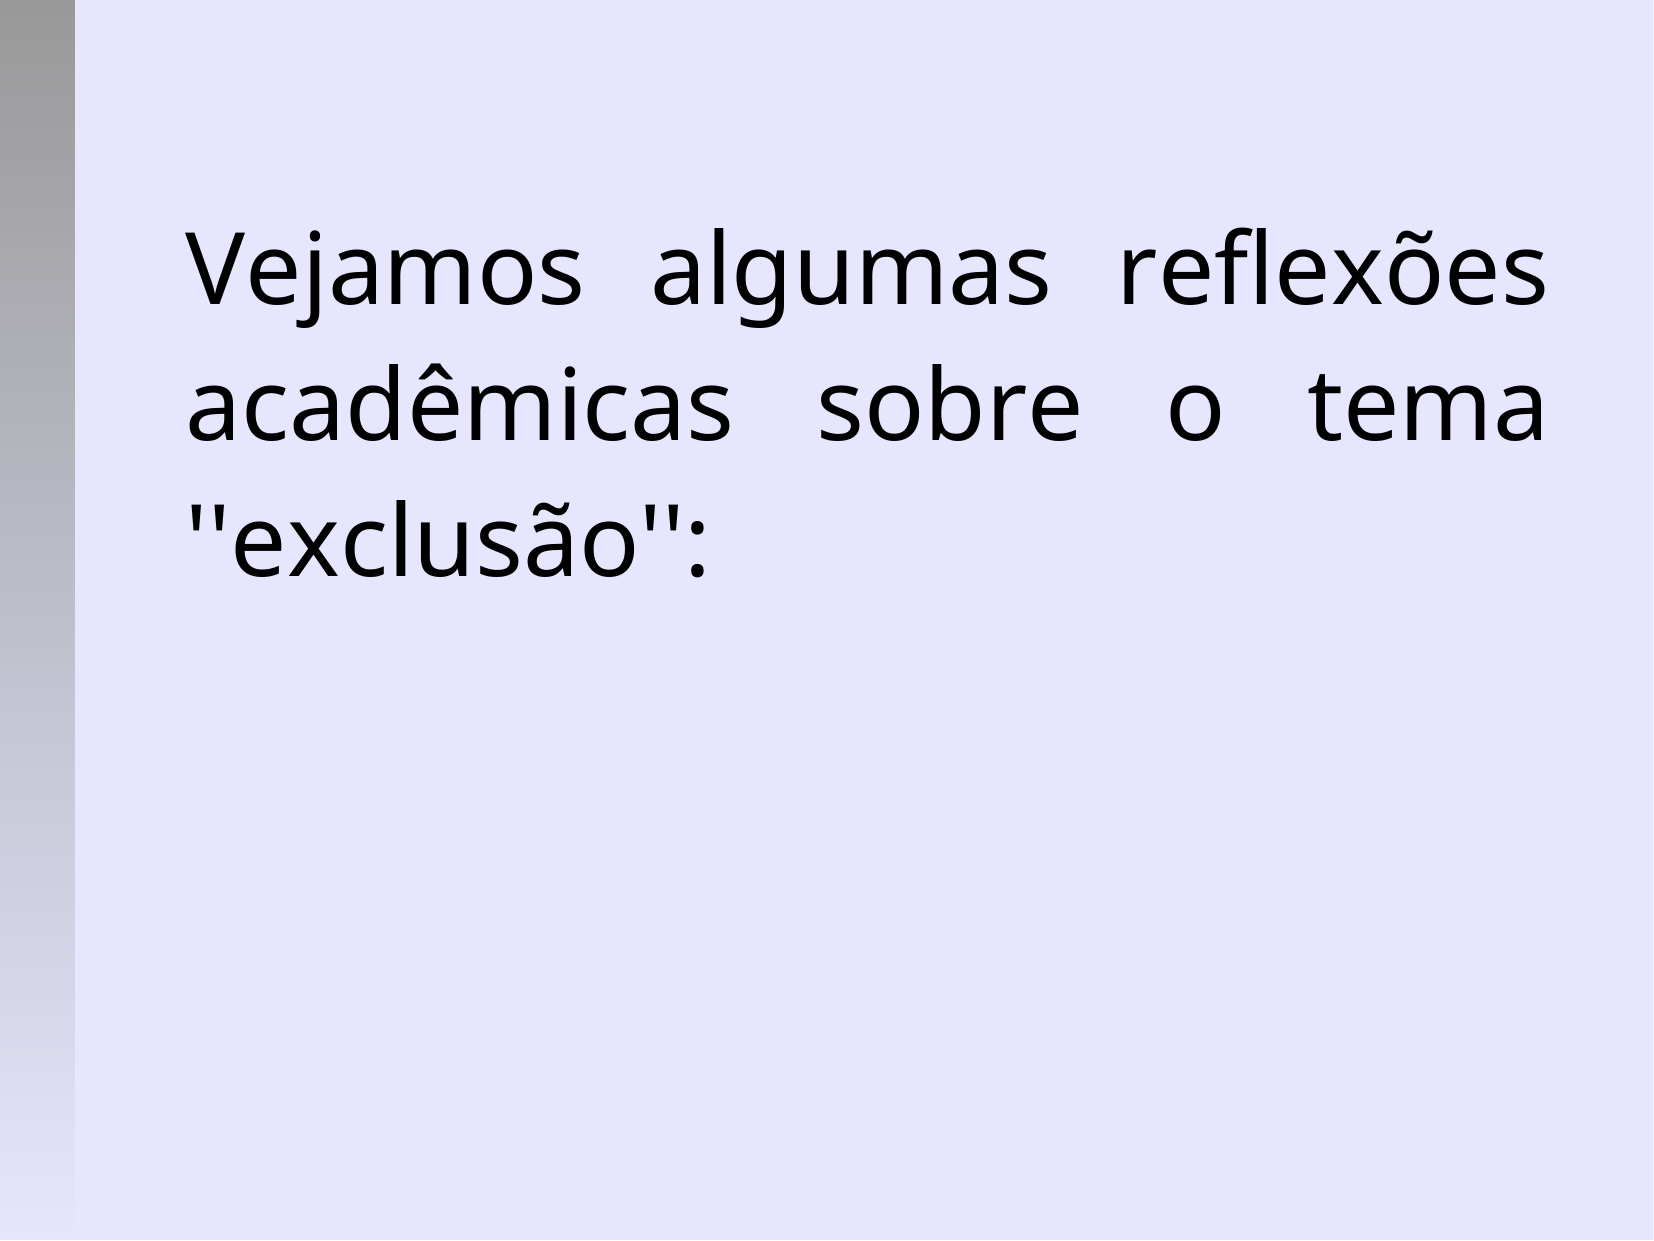

Vejamos algumas reflexões acadêmicas sobre o tema ''exclusão'':